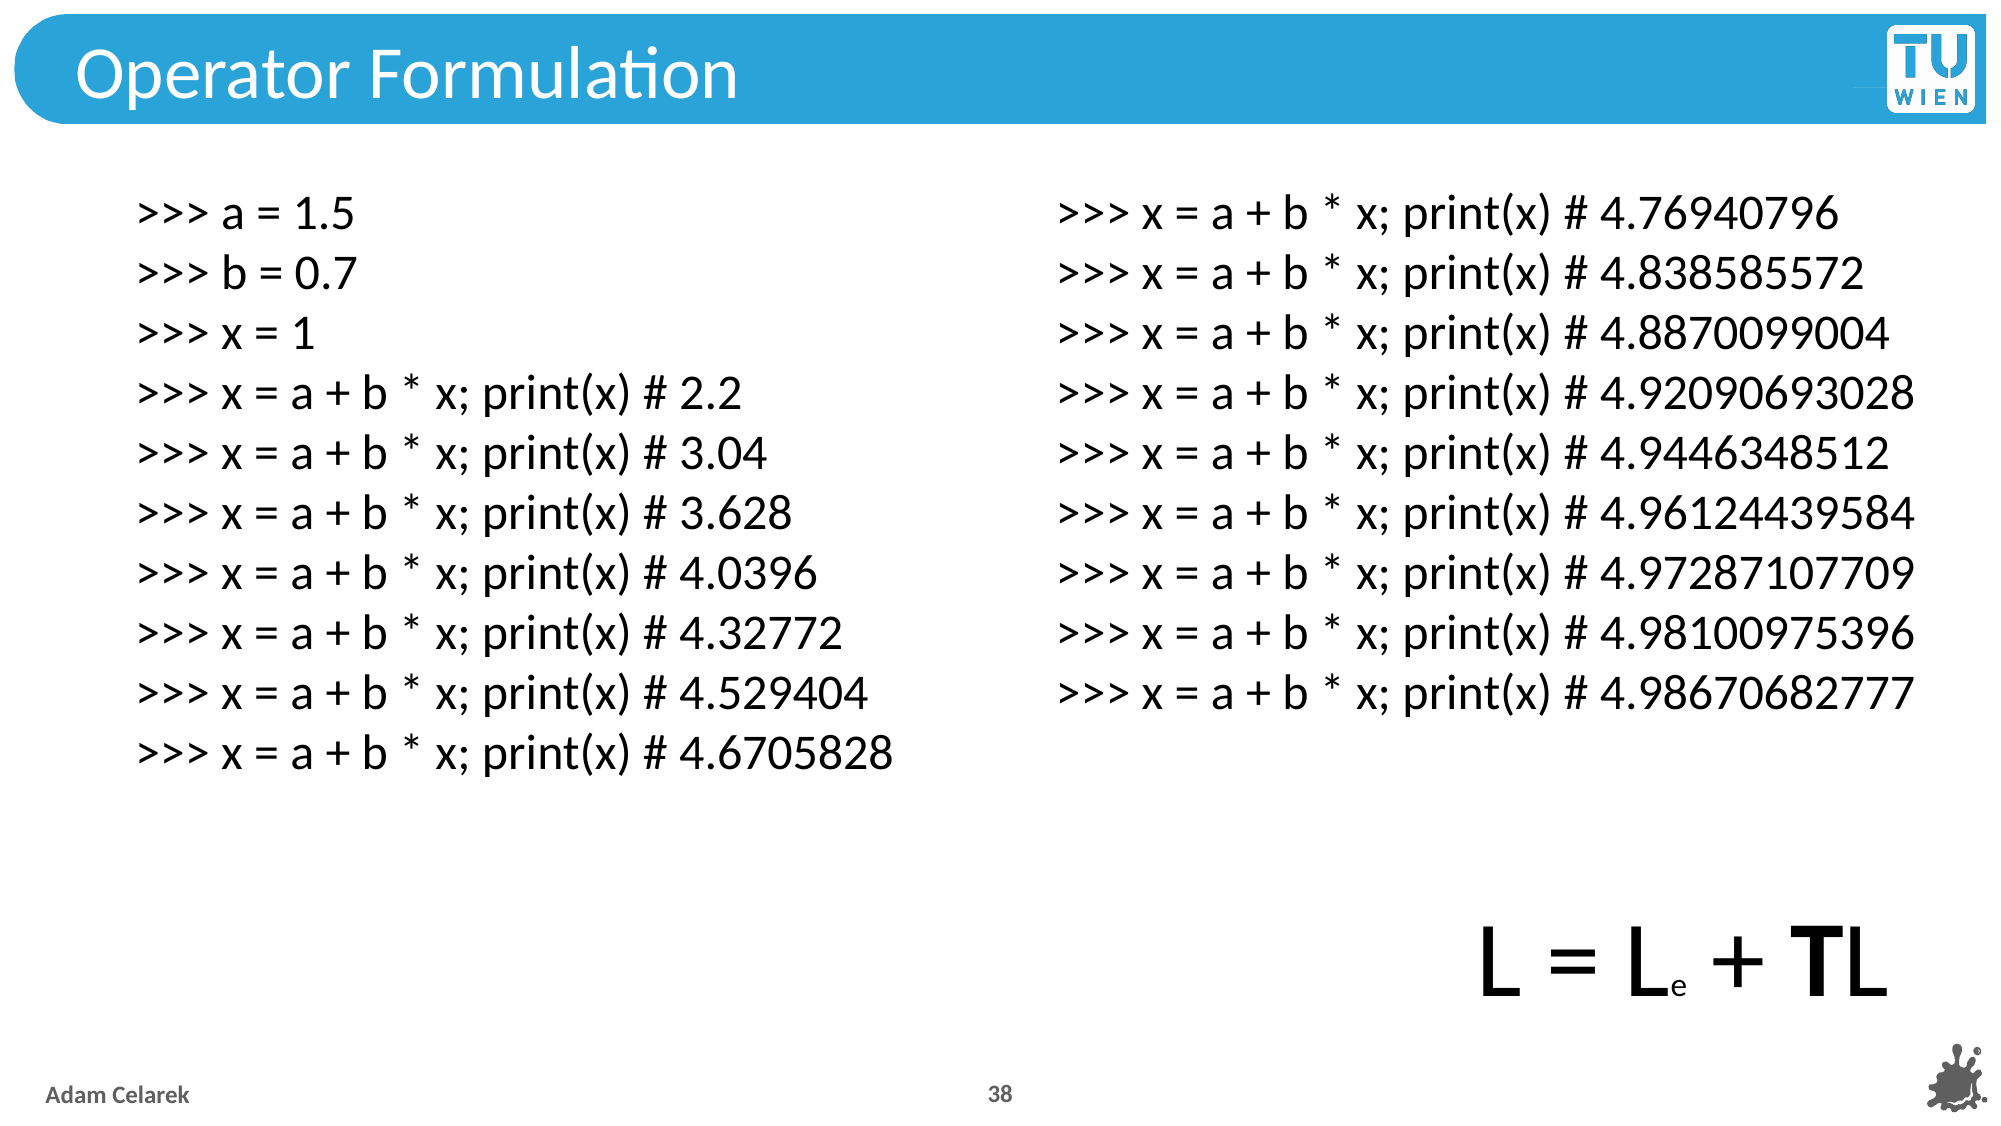

# Operator Formulation
>>> a = 1.5
>>> b = 0.7
>>> x = 1
>>> x = a + b * x; print(x) # 2.2
>>> x = a + b * x; print(x) # 3.04
>>> x = a + b * x; print(x) # 3.628
>>> x = a + b * x; print(x) # 4.0396
>>> x = a + b * x; print(x) # 4.32772
>>> x = a + b * x; print(x) # 4.529404
>>> x = a + b * x; print(x) # 4.6705828
>>> x = a + b * x; print(x) # 4.76940796
>>> x = a + b * x; print(x) # 4.838585572
>>> x = a + b * x; print(x) # 4.8870099004
>>> x = a + b * x; print(x) # 4.92090693028
>>> x = a + b * x; print(x) # 4.9446348512
>>> x = a + b * x; print(x) # 4.96124439584
>>> x = a + b * x; print(x) # 4.97287107709
>>> x = a + b * x; print(x) # 4.98100975396
>>> x = a + b * x; print(x) # 4.98670682777
L = Le + TL
Adam Celarek